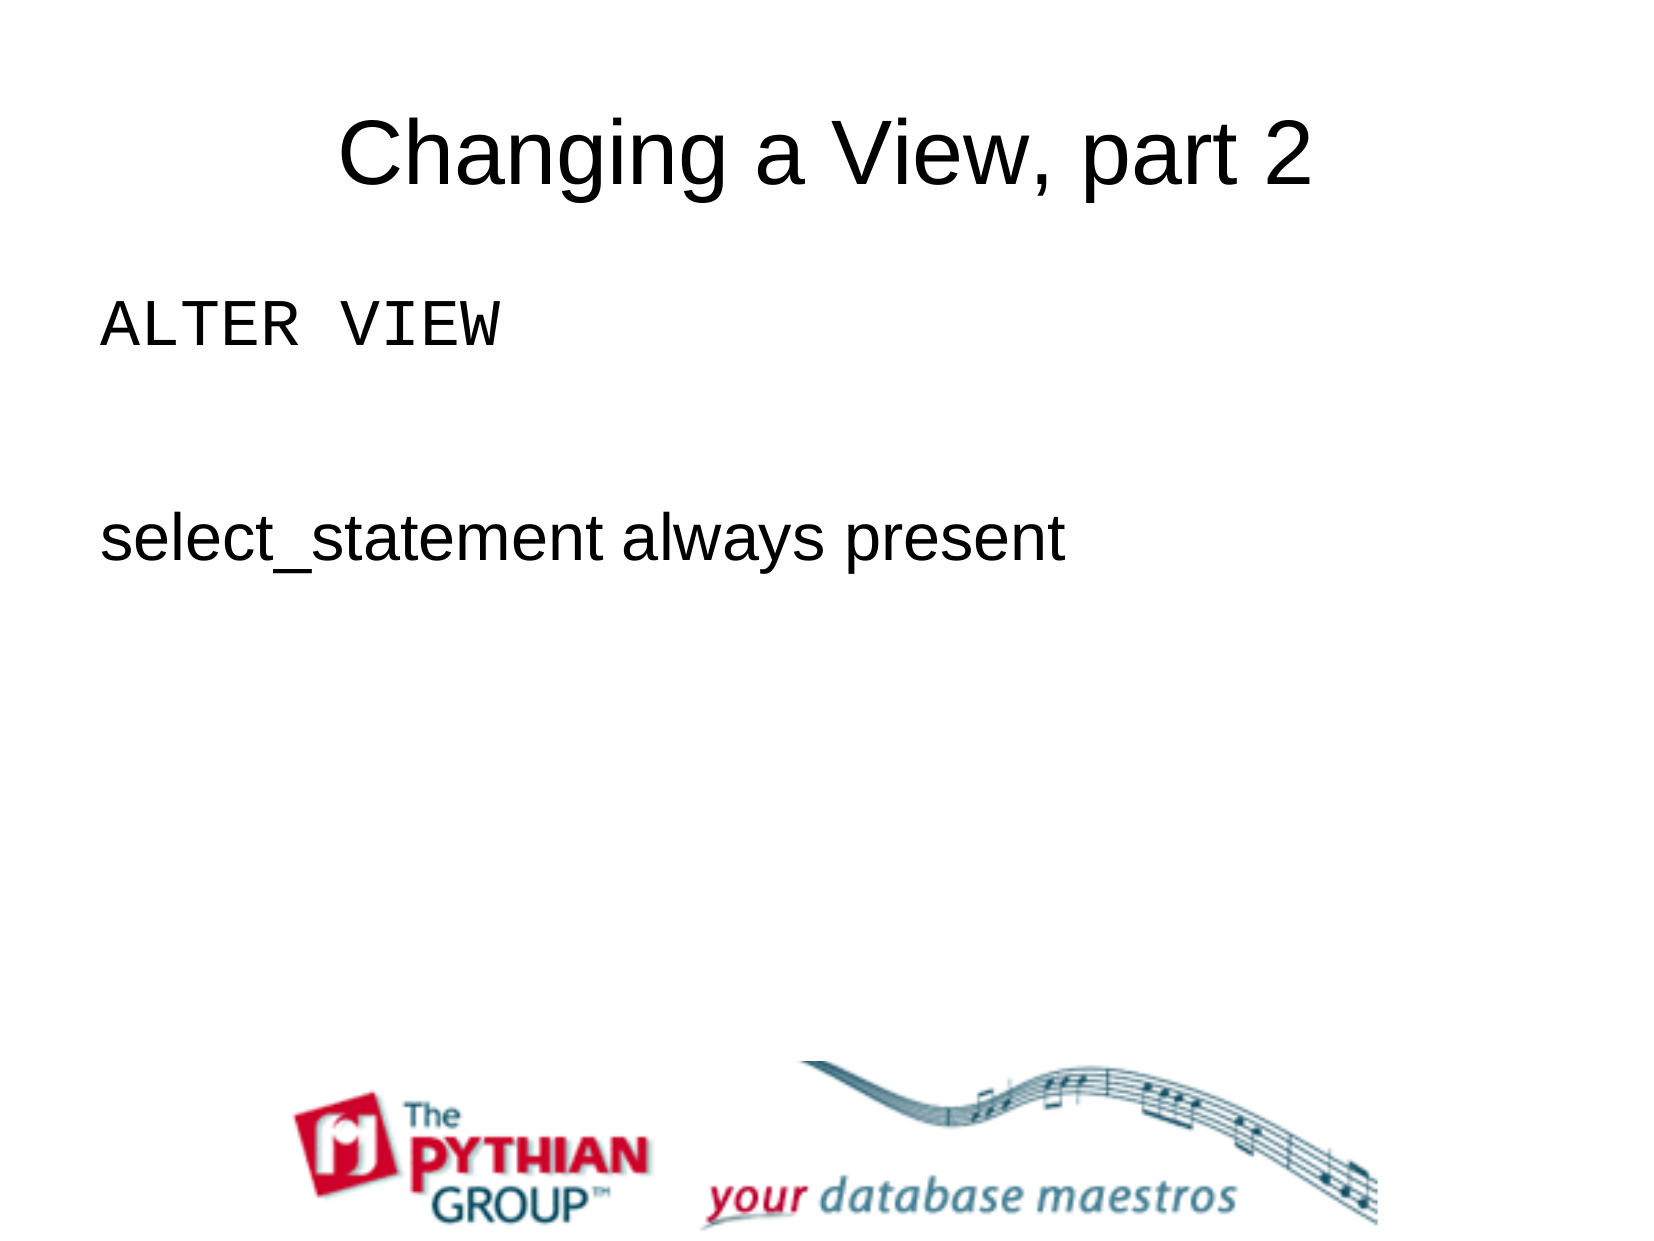

# Changing a View, part 2
ALTER VIEW
select_statement always present